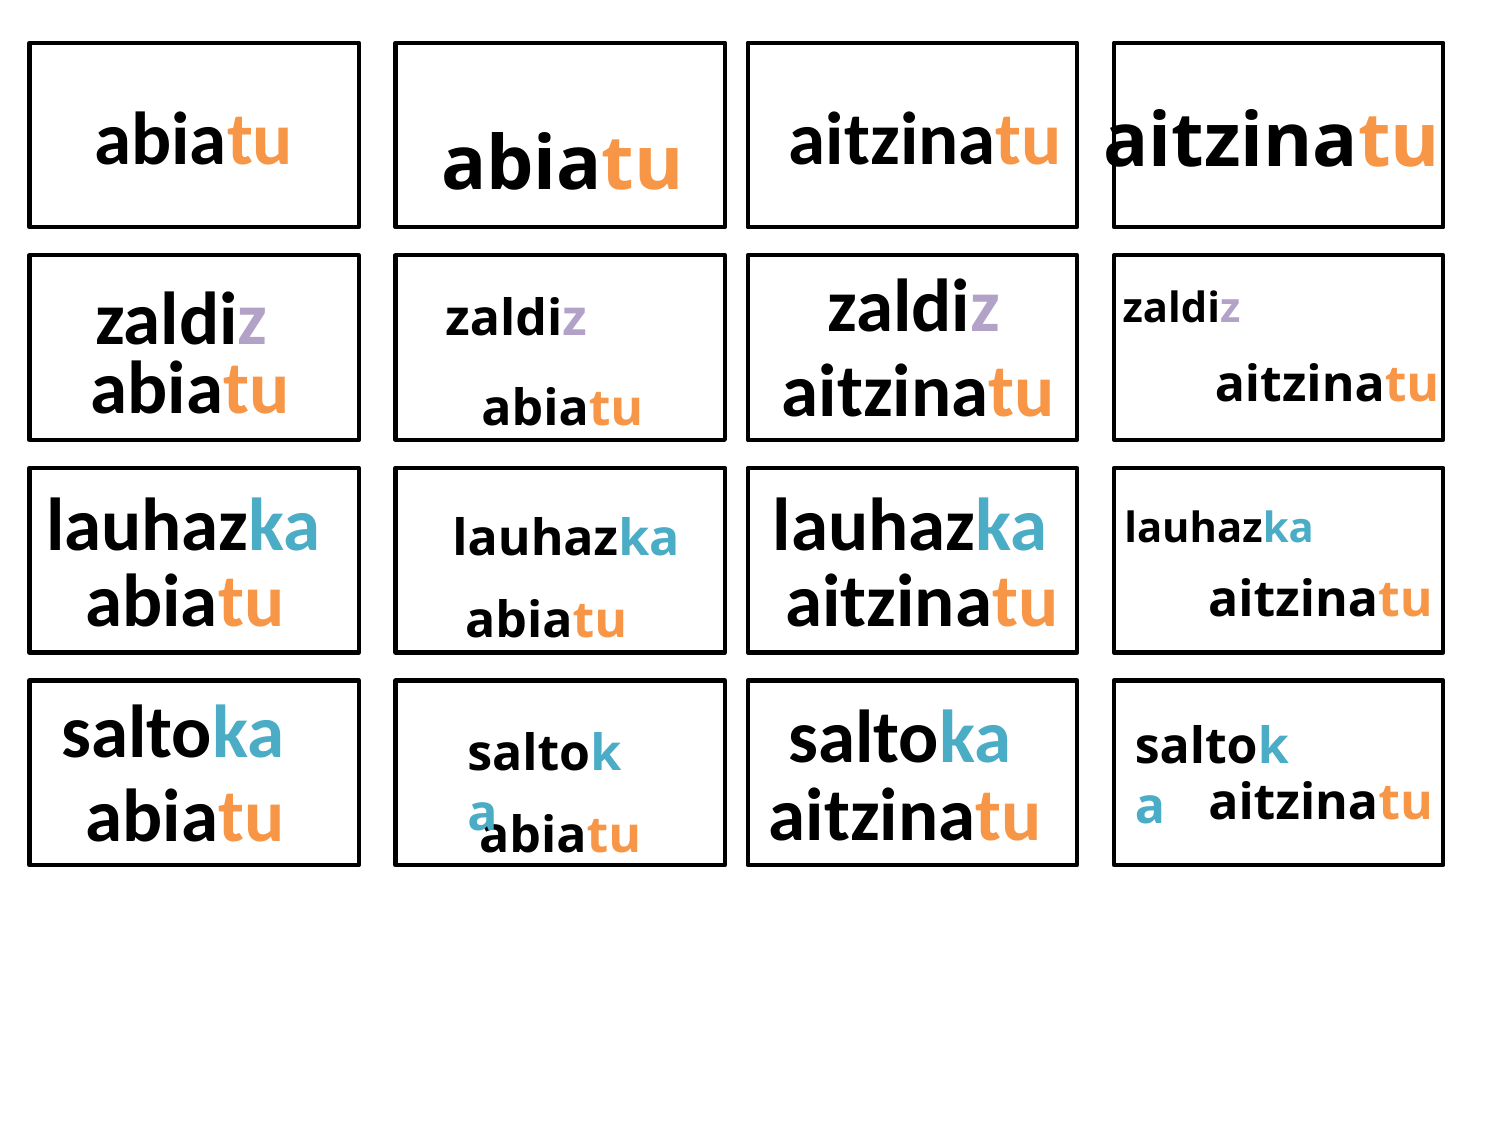

abiatu
aitzinatu
aitzinatu
abiatu
 zaldiz
 zaldiz
 zaldiz
 zaldiz
abiatu
aitzinatu
aitzinatu
abiatu
lauhazka
lauhazka
lauhazka
lauhazka
aitzinatu
abiatu
aitzinatu
abiatu
saltoka
saltoka
saltoka
saltoka
aitzinatu
abiatu
aitzinatu
abiatu